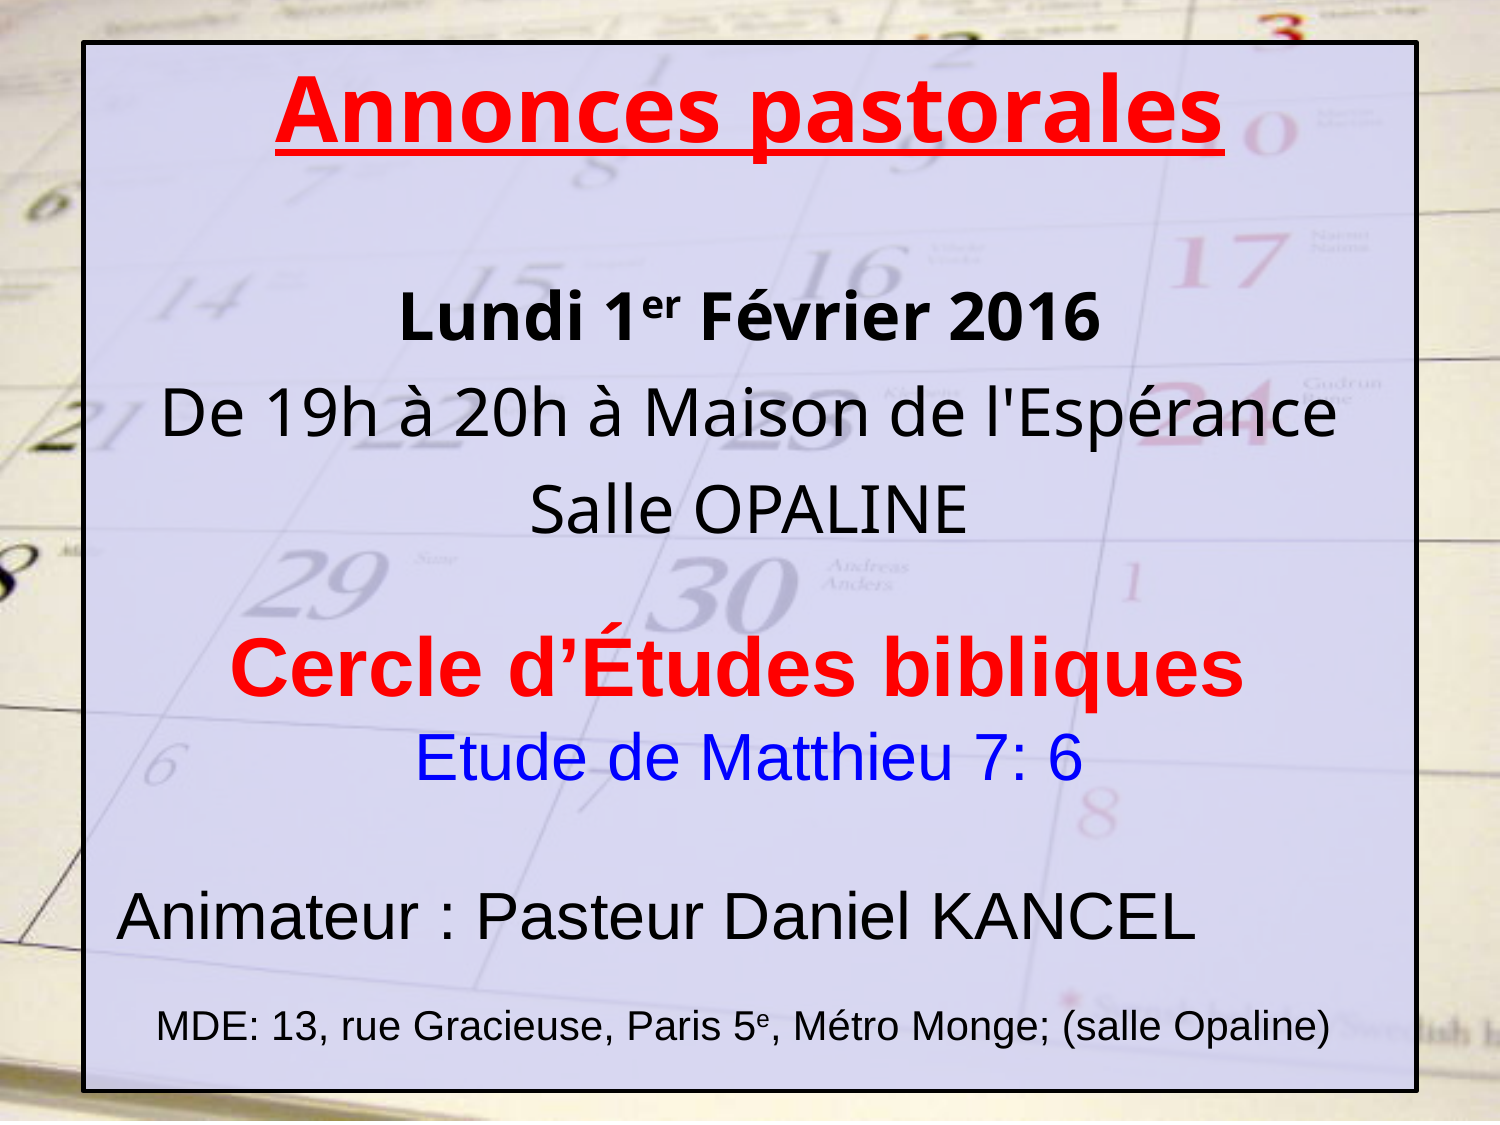

Annonces pastorales
Lundi 1er Février 2016
De 19h à 20h à Maison de l'Espérance
Salle OPALINE
Cercle d’Études bibliques
Etude de Matthieu 7: 6
 Animateur : Pasteur Daniel KANCEL
 MDE: 13, rue Gracieuse, Paris 5e, Métro Monge; (salle Opaline)